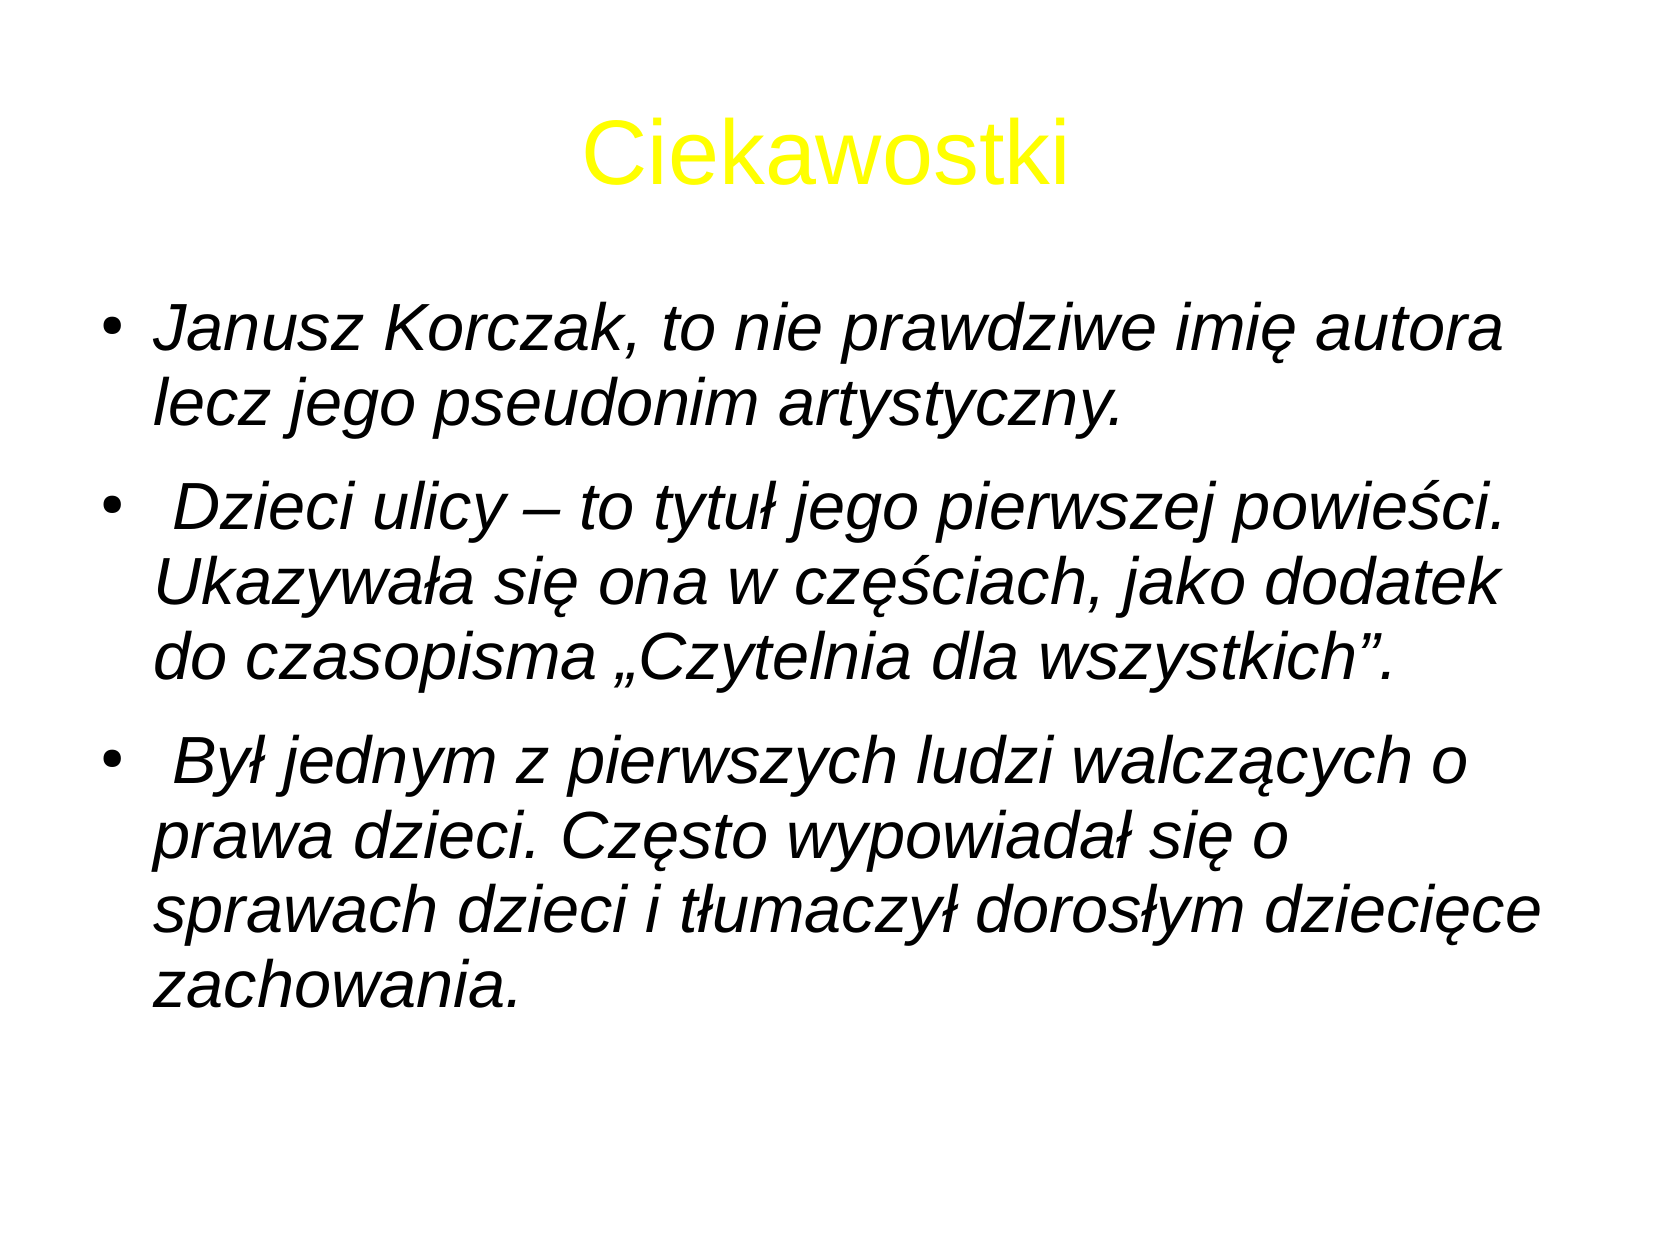

# Ciekawostki
Janusz Korczak, to nie prawdziwe imię autora lecz jego pseudonim artystyczny.
 Dzieci ulicy – to tytuł jego pierwszej powieści. Ukazywała się ona w częściach, jako dodatek do czasopisma „Czytelnia dla wszystkich”.
 Był jednym z pierwszych ludzi walczących o prawa dzieci. Często wypowiadał się o sprawach dzieci i tłumaczył dorosłym dziecięce zachowania.